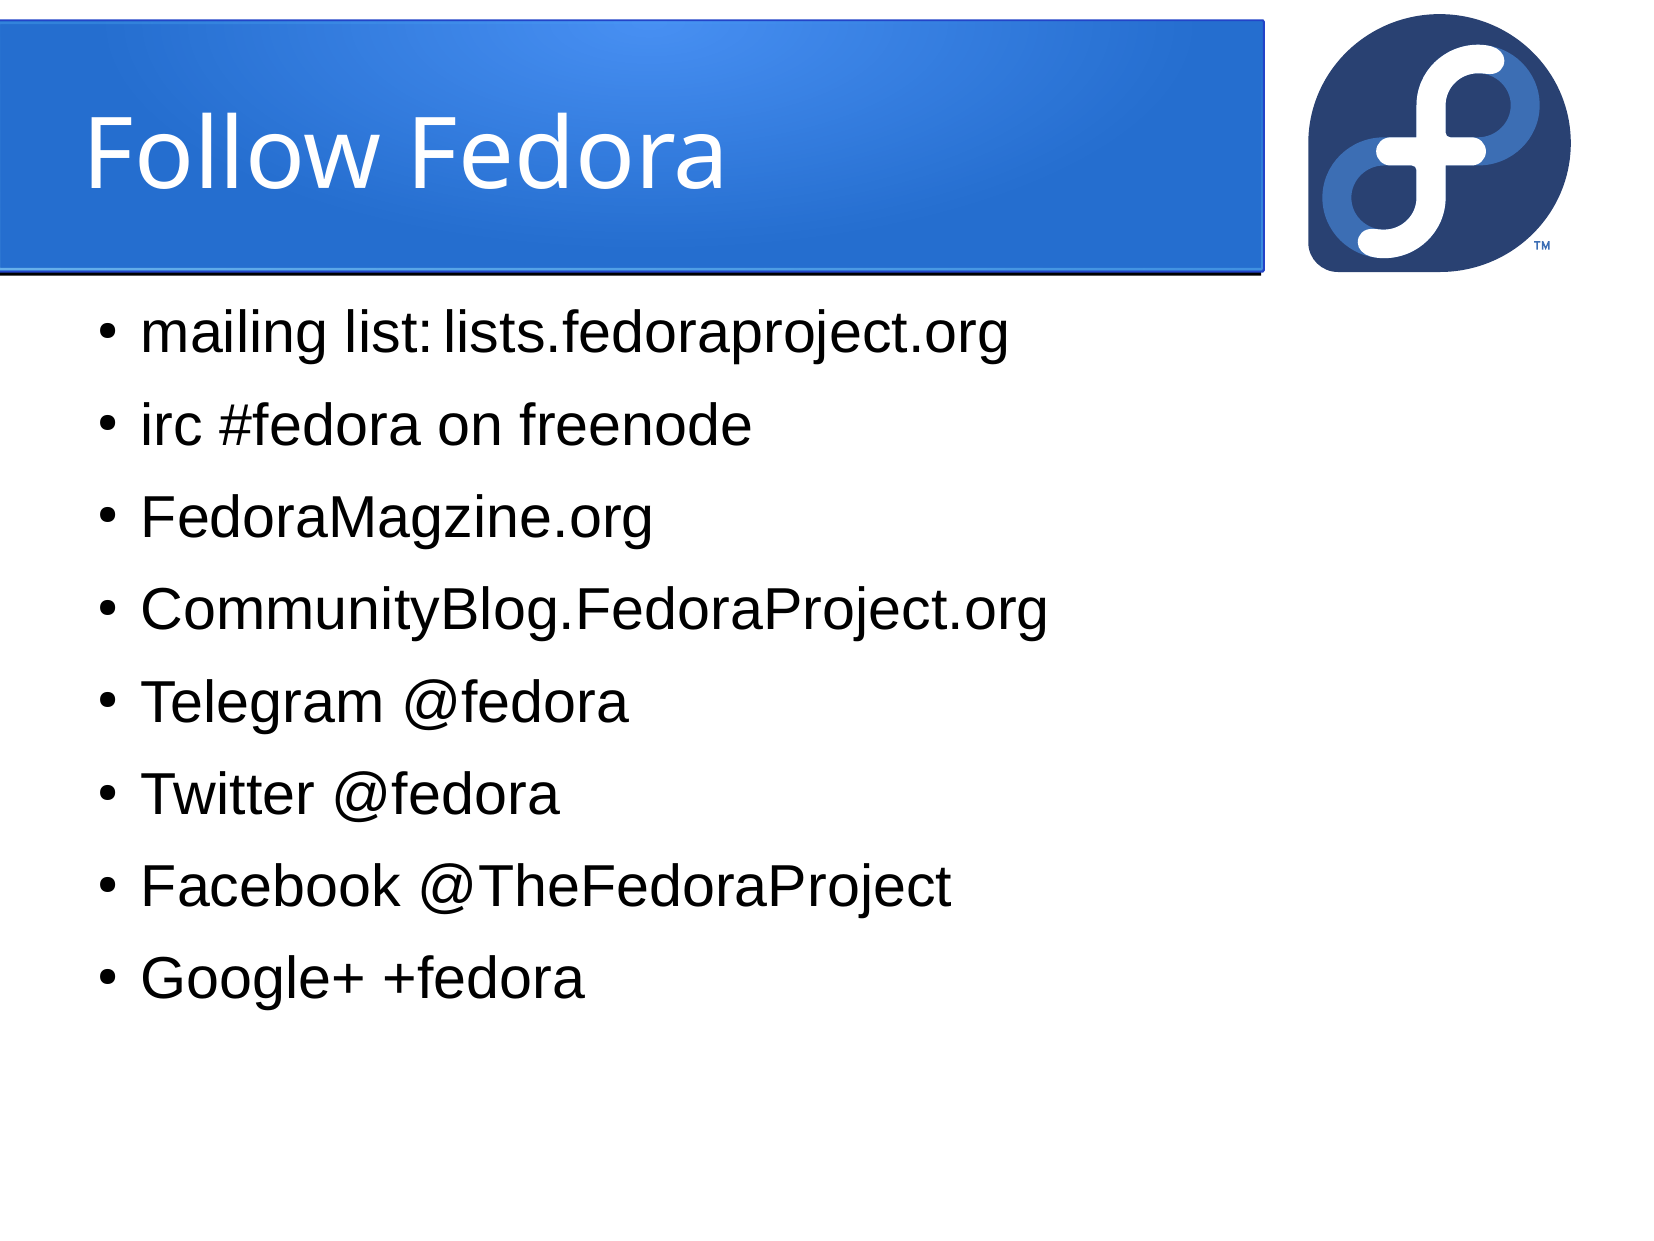

# Follow Fedora
mailing list:	lists.fedoraproject.org
irc #fedora on freenode
FedoraMagzine.org
CommunityBlog.FedoraProject.org
Telegram @fedora
Twitter @fedora
Facebook @TheFedoraProject
Google+ +fedora